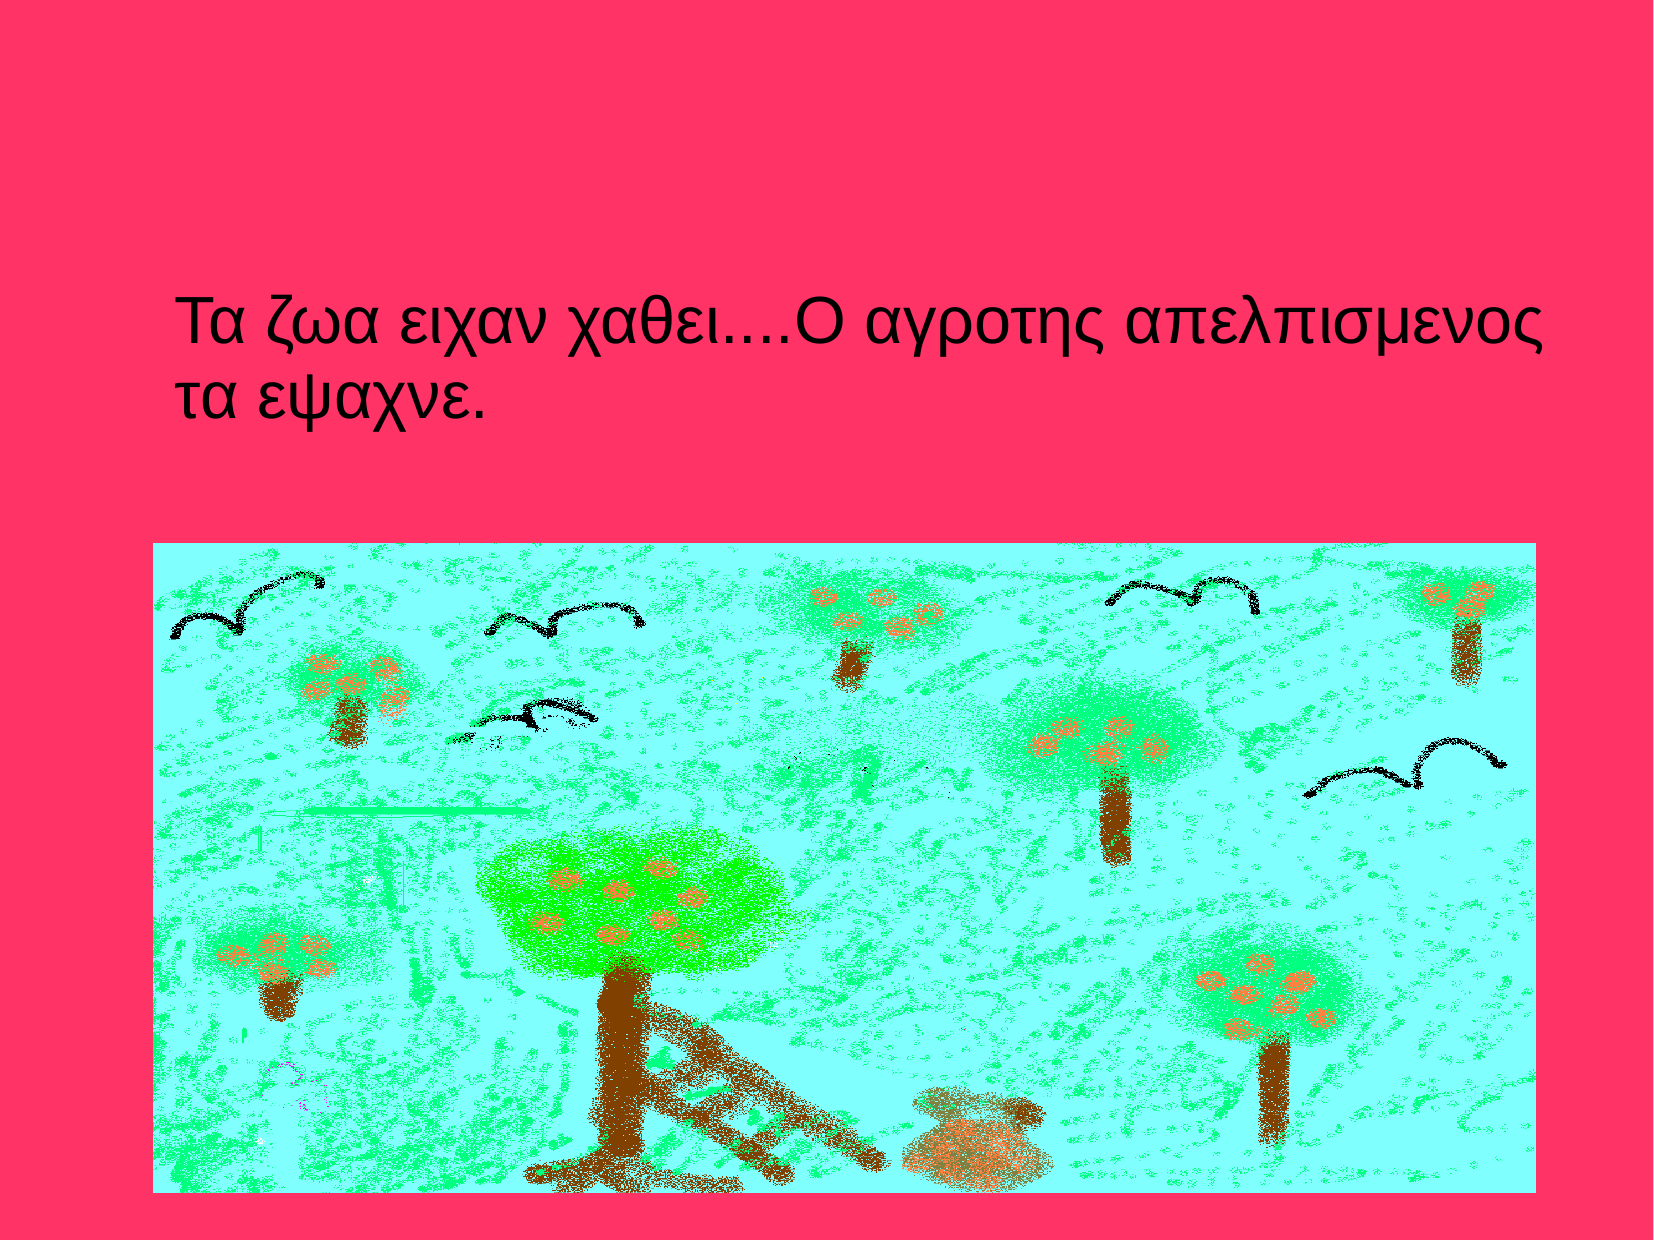

#
Τα ζωα ειχαν χαθει....Ο αγροτης απελπισμενος τα εψαχνε.